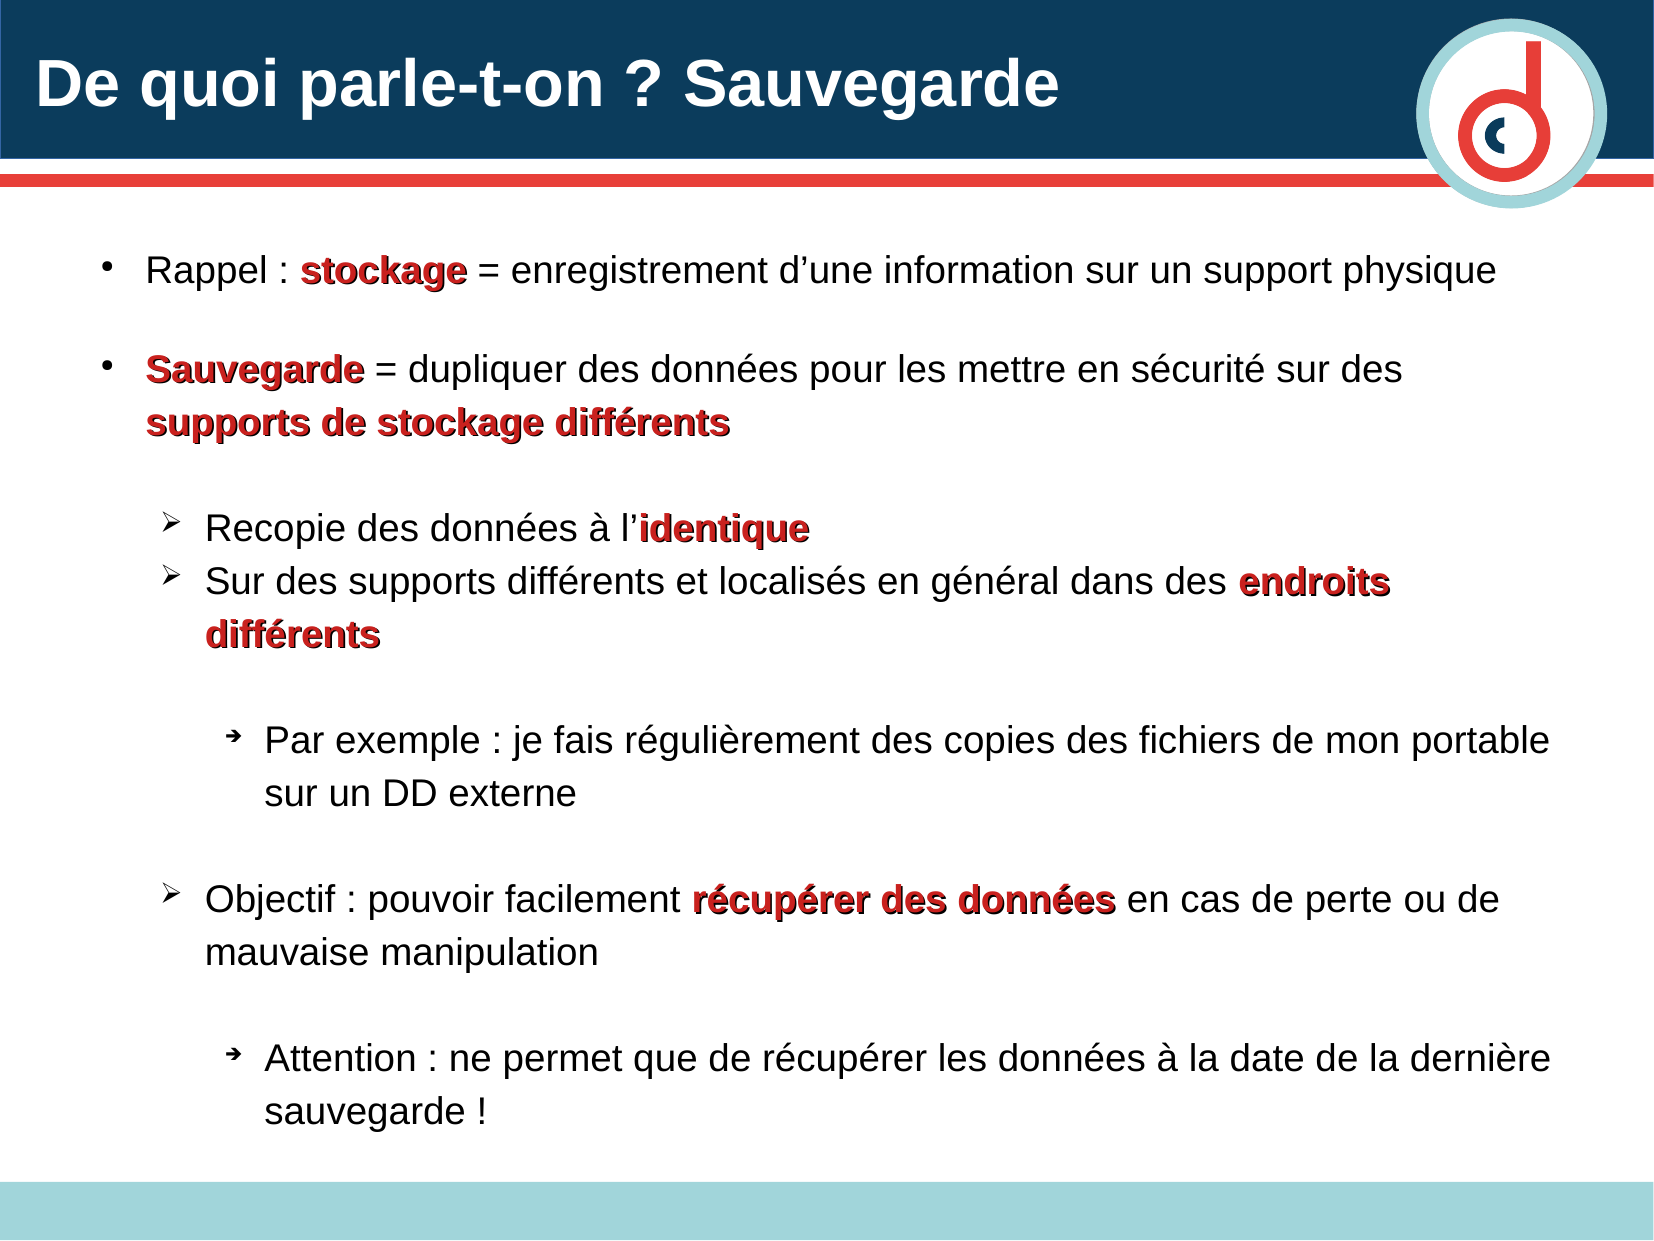

# De quoi parle-t-on ? Sauvegarde
Rappel : stockage = enregistrement d’une information sur un support physique
Sauvegarde = dupliquer des données pour les mettre en sécurité sur des supports de stockage différents
Recopie des données à l’identique
Sur des supports différents et localisés en général dans des endroits différents
Par exemple : je fais régulièrement des copies des fichiers de mon portable sur un DD externe
Objectif : pouvoir facilement récupérer des données en cas de perte ou de mauvaise manipulation
Attention : ne permet que de récupérer les données à la date de la dernière sauvegarde !